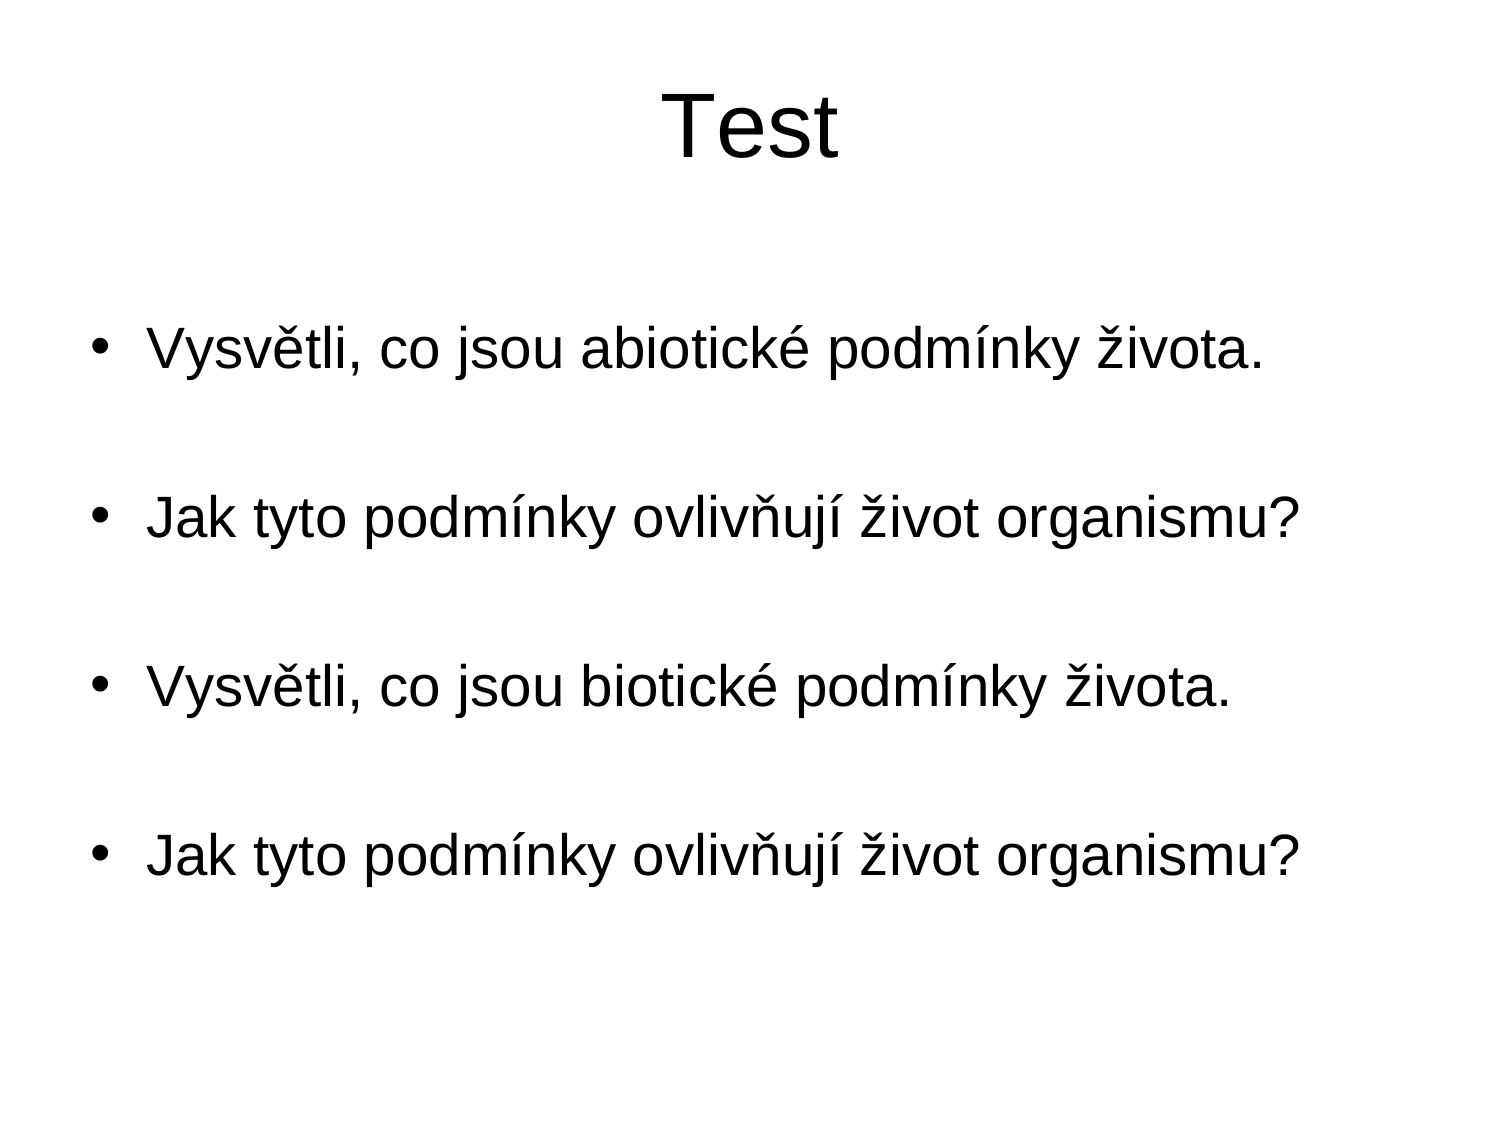

# Test
Vysvětli, co jsou abiotické podmínky života.
Jak tyto podmínky ovlivňují život organismu?
Vysvětli, co jsou biotické podmínky života.
Jak tyto podmínky ovlivňují život organismu?